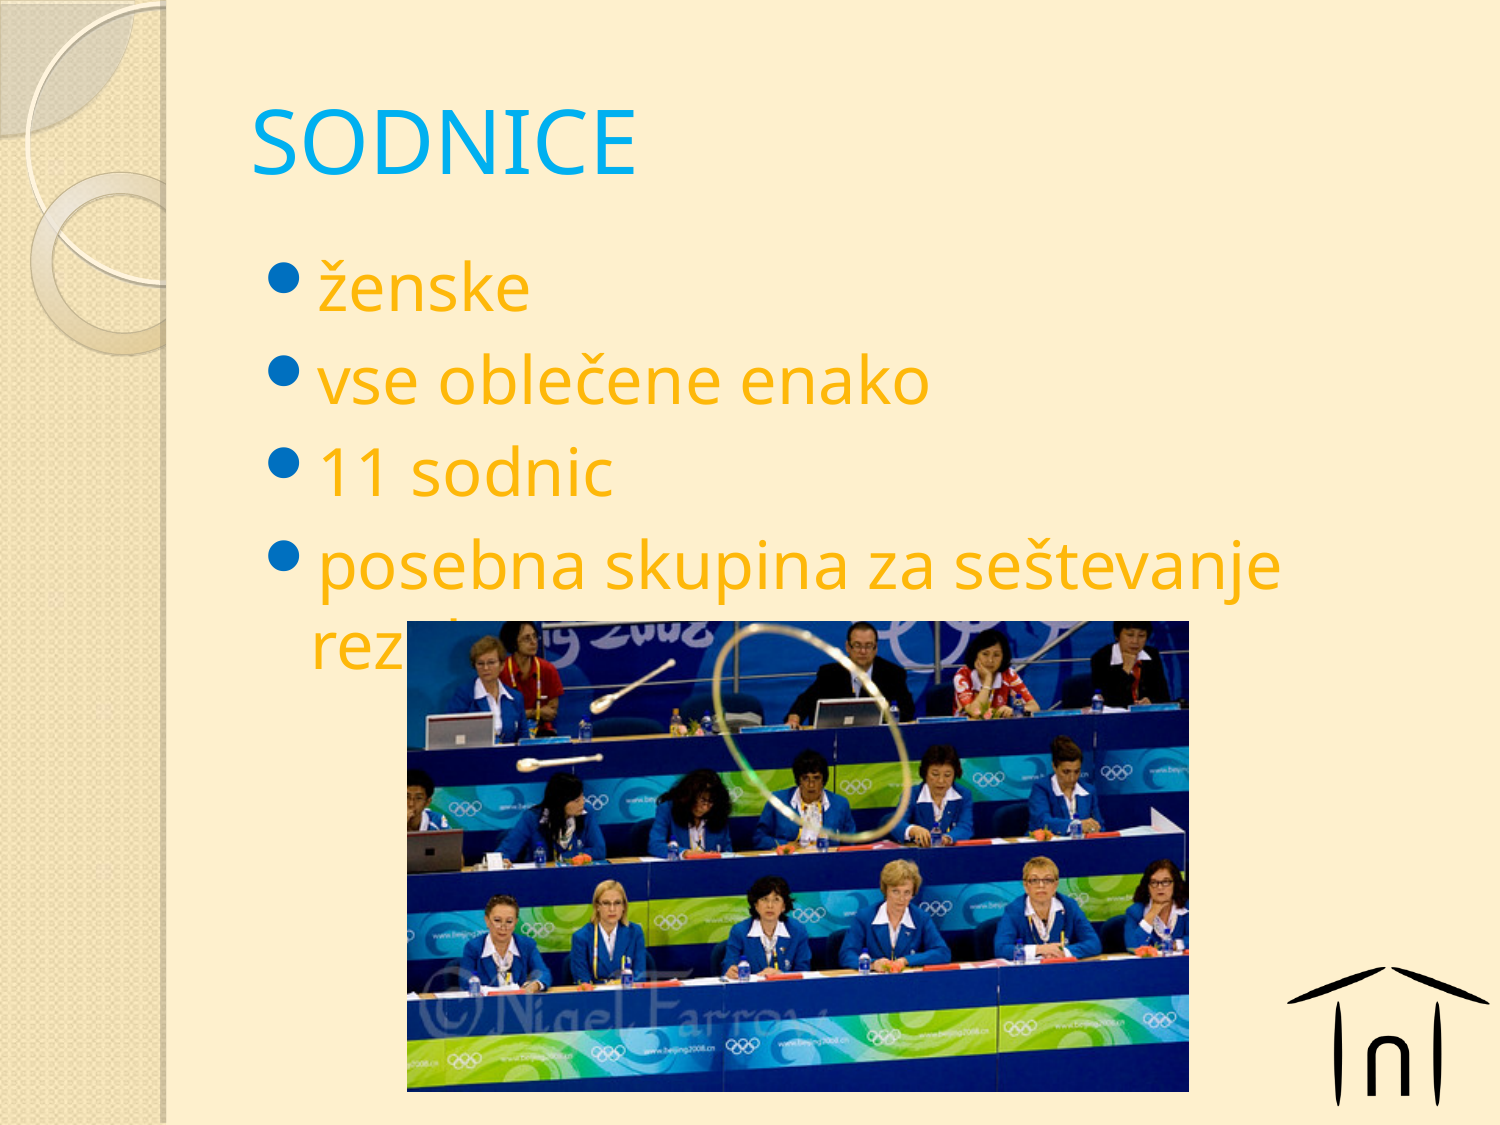

# SODNICE
ženske
vse oblečene enako
11 sodnic
posebna skupina za seštevanje rezultatov